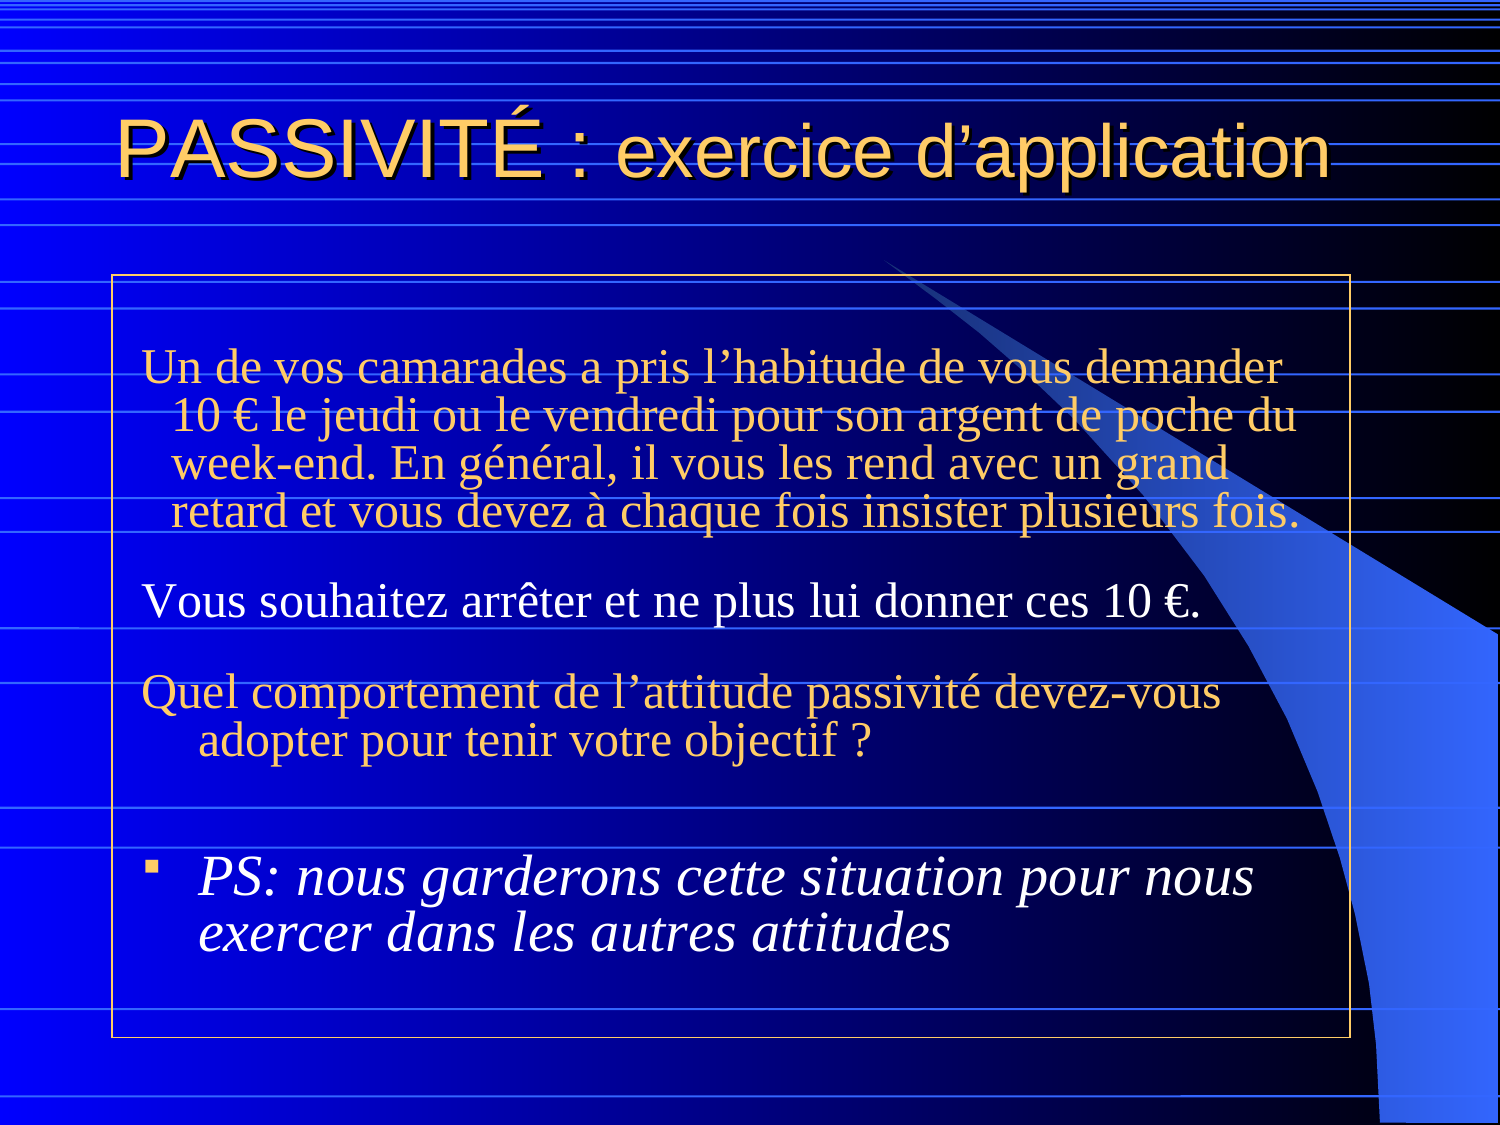

# PASSIVITÉ : exercice d’application
Un de vos camarades a pris l’habitude de vous demander 10 € le jeudi ou le vendredi pour son argent de poche du week-end. En général, il vous les rend avec un grand retard et vous devez à chaque fois insister plusieurs fois.
Vous souhaitez arrêter et ne plus lui donner ces 10 €.
Quel comportement de l’attitude passivité devez-vous adopter pour tenir votre objectif ?
PS: nous garderons cette situation pour nous exercer dans les autres attitudes